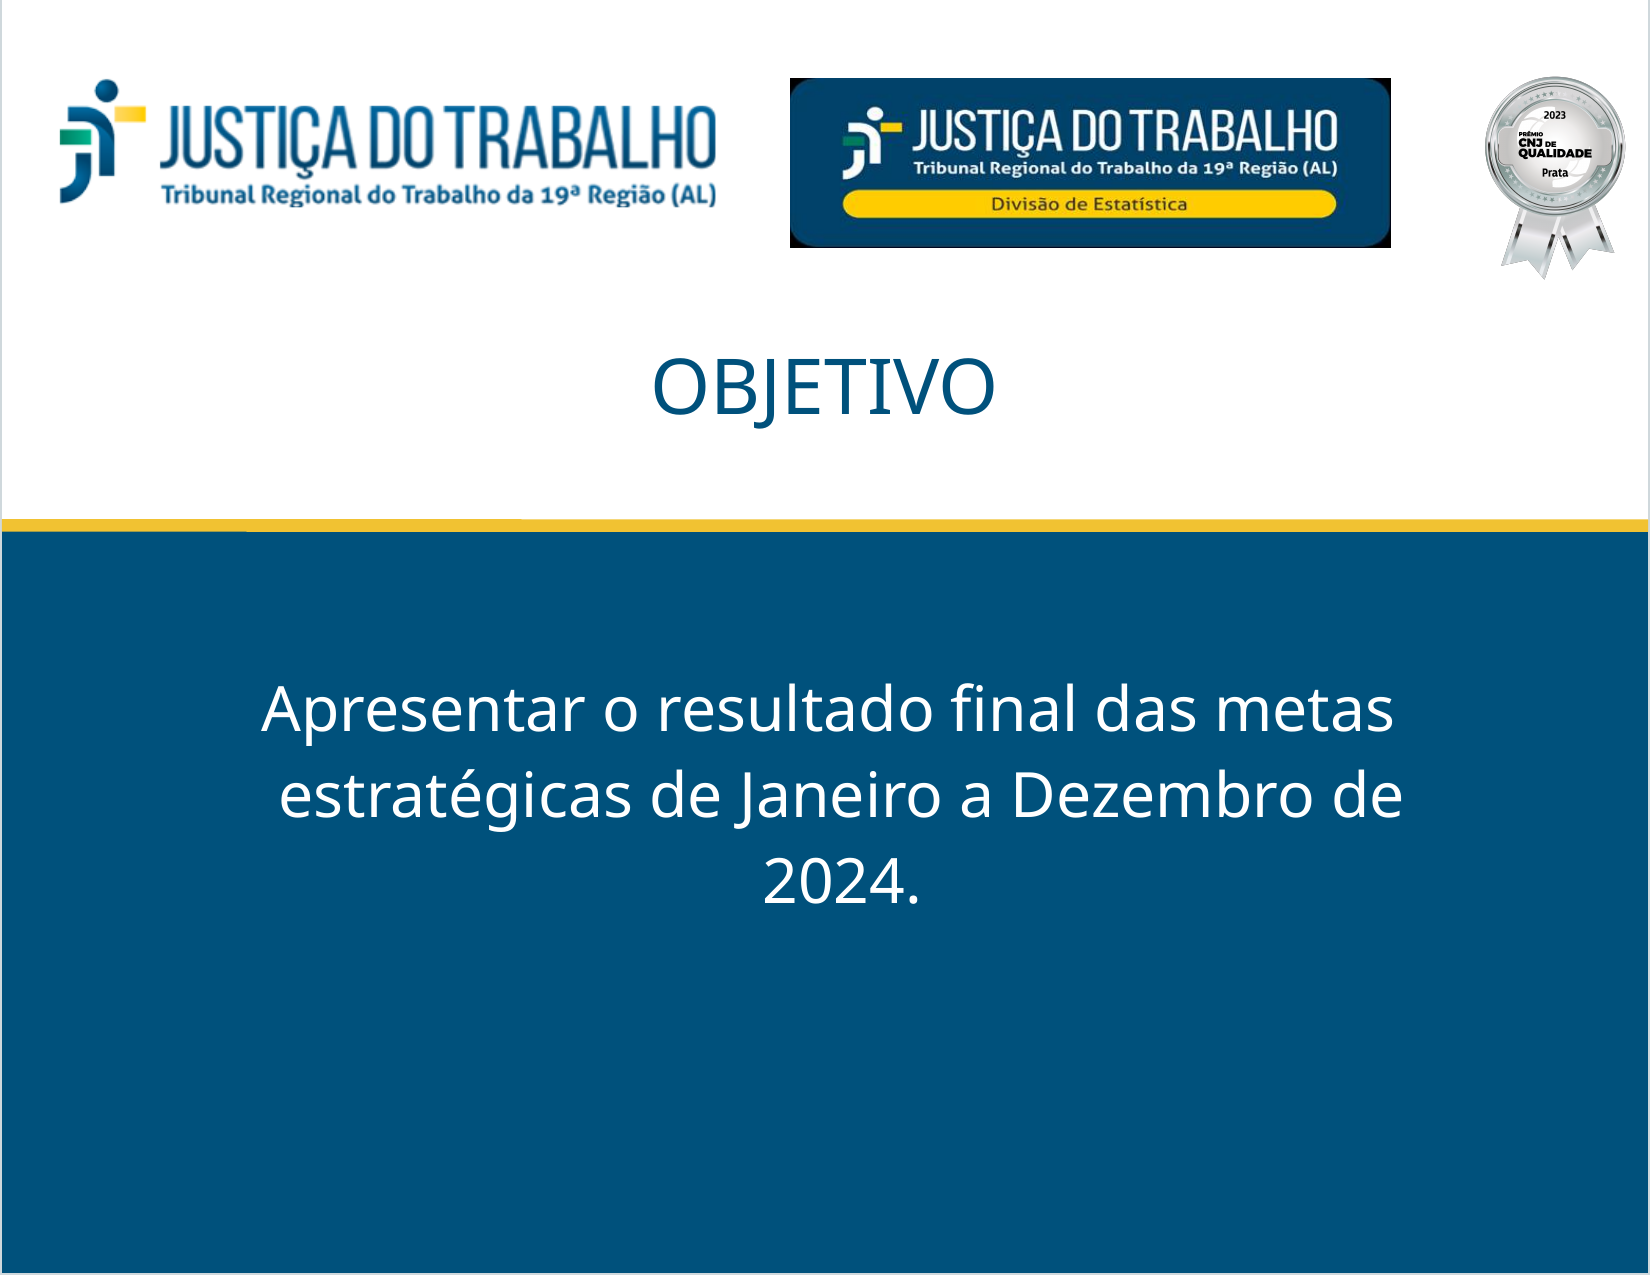

# OBJETIVO
Apresentar o resultado final das metas estratégicas de Janeiro a Dezembro de 2024.